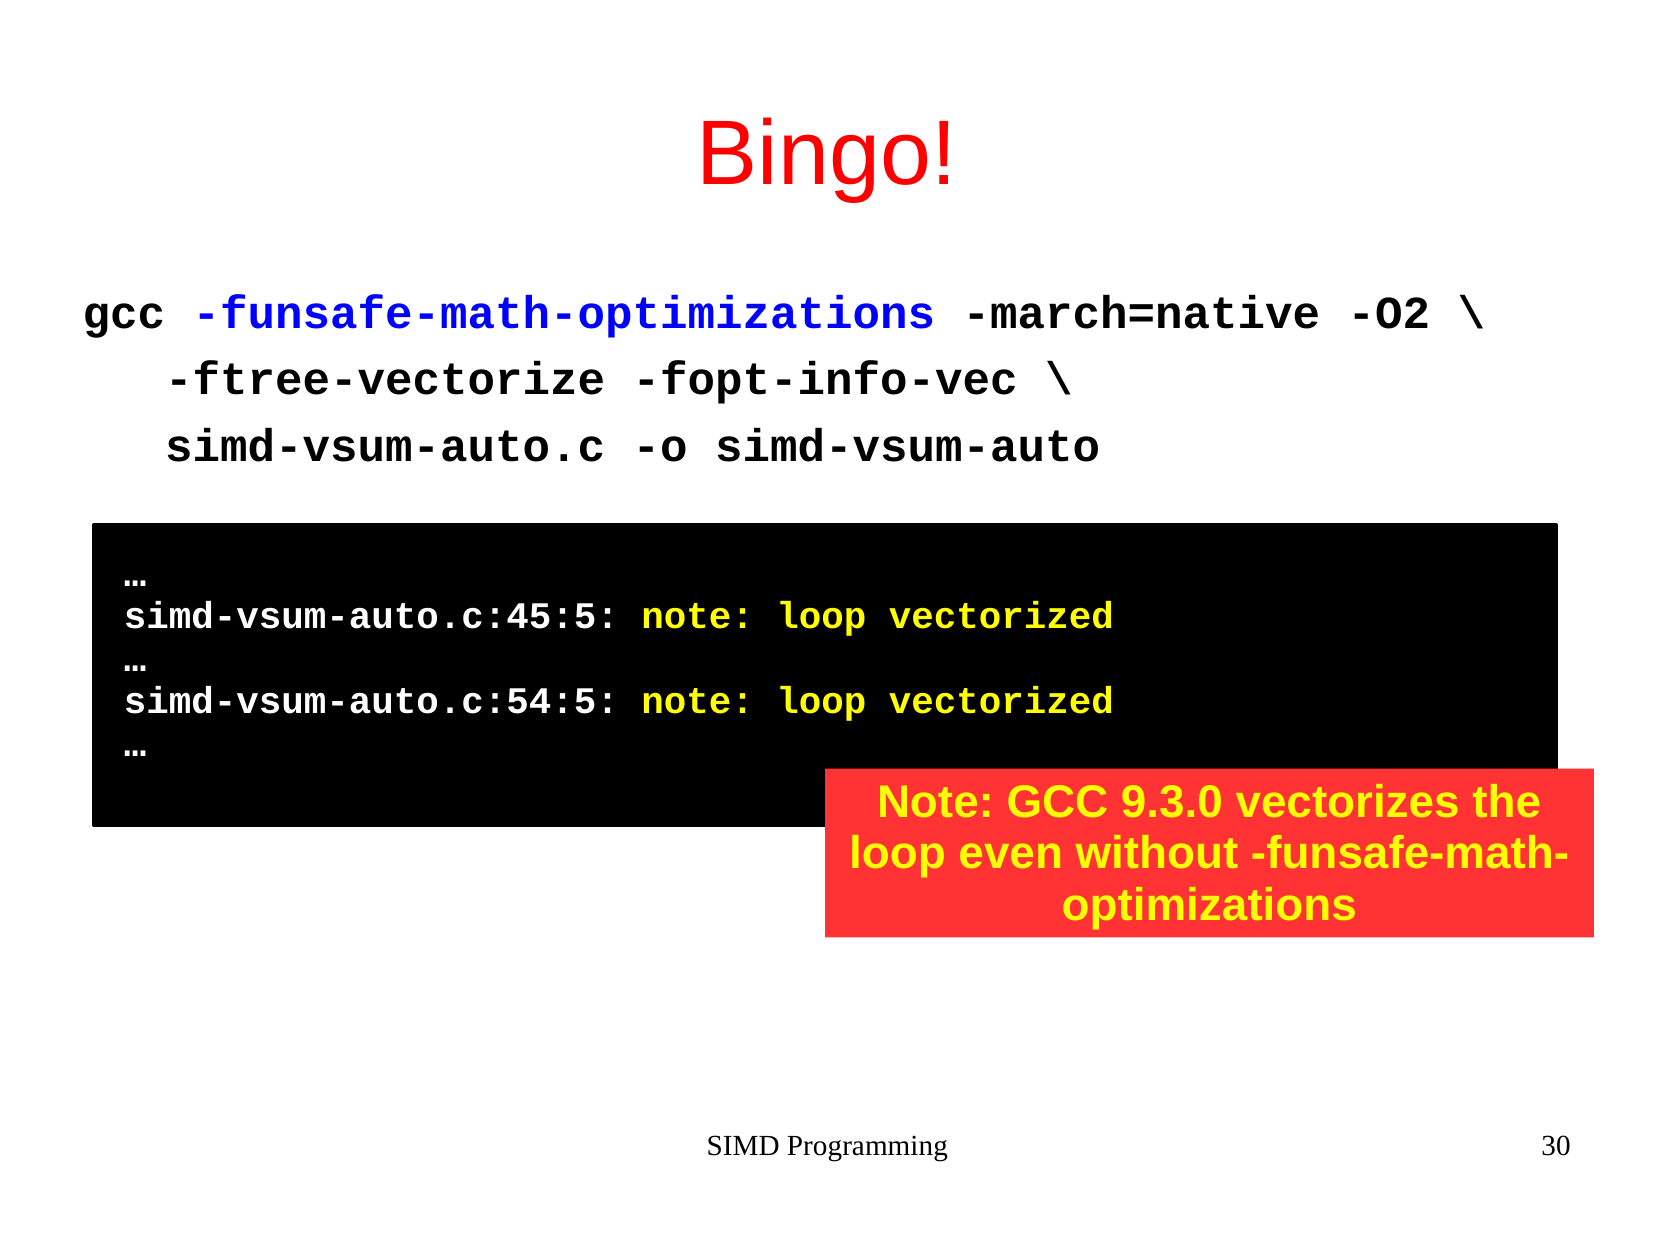

# Bingo!
gcc -funsafe-math-optimizations -march=native -O2 \
 -ftree-vectorize -fopt-info-vec \
 simd-vsum-auto.c -o simd-vsum-auto
…
simd-vsum-auto.c:45:5: note: loop vectorized
…
simd-vsum-auto.c:54:5: note: loop vectorized
…
Note: GCC 9.3.0 vectorizes the loop even without -funsafe-math-optimizations
SIMD Programming
30